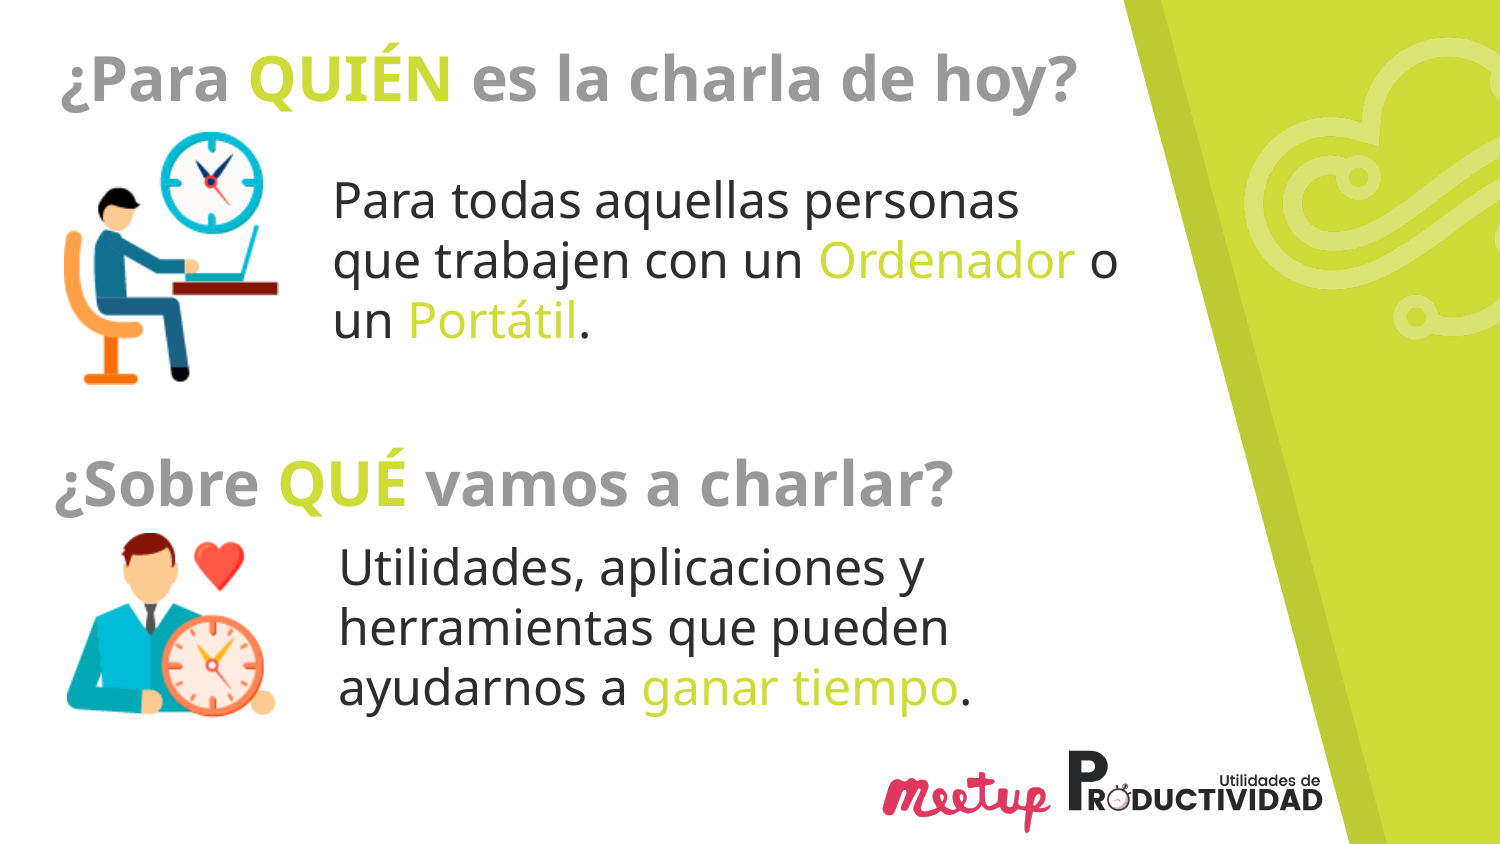

# ¿Para QUIÉN es la charla de hoy?
Para todas aquellas personas que trabajen con un Ordenador o un Portátil.
¿Sobre QUÉ vamos a charlar?
Utilidades, aplicaciones y herramientas que pueden ayudarnos a ganar tiempo.